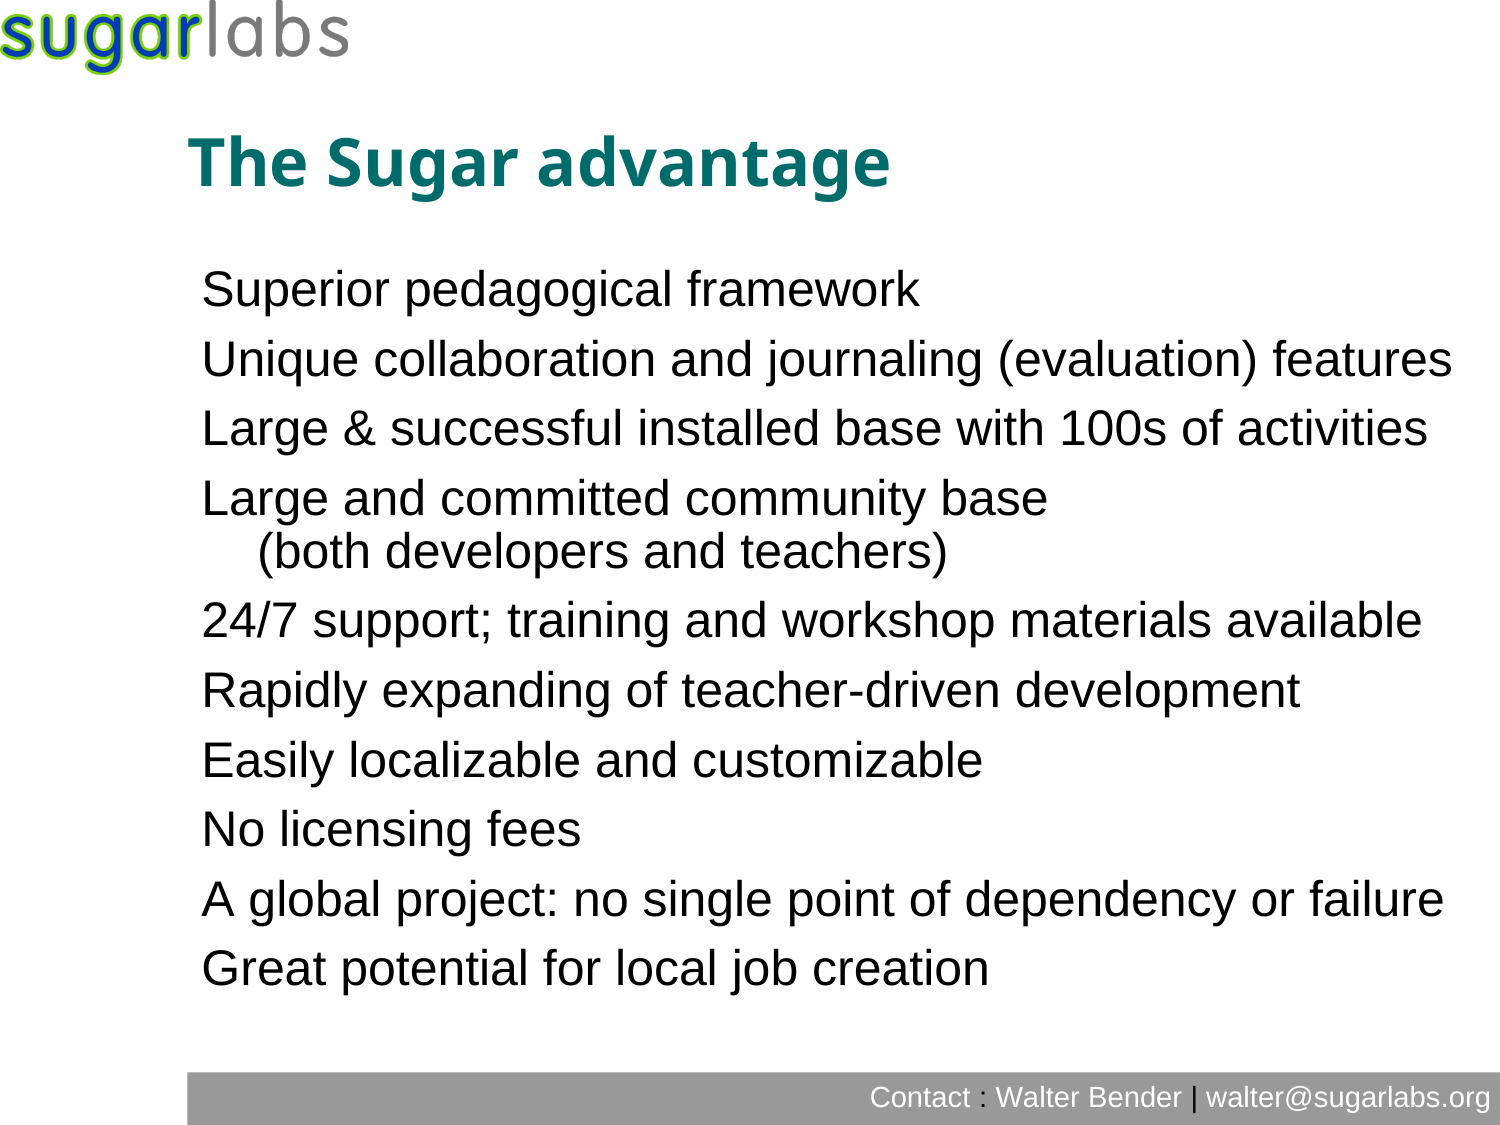

# The Sugar advantage
 Superior pedagogical framework
 Unique collaboration and journaling (evaluation) features
 Large & successful installed base with 100s of activities
 Large and committed community base
 (both developers and teachers)
 24/7 support; training and workshop materials available
 Rapidly expanding of teacher-driven development
 Easily localizable and customizable
 No licensing fees
 A global project: no single point of dependency or failure
 Great potential for local job creation